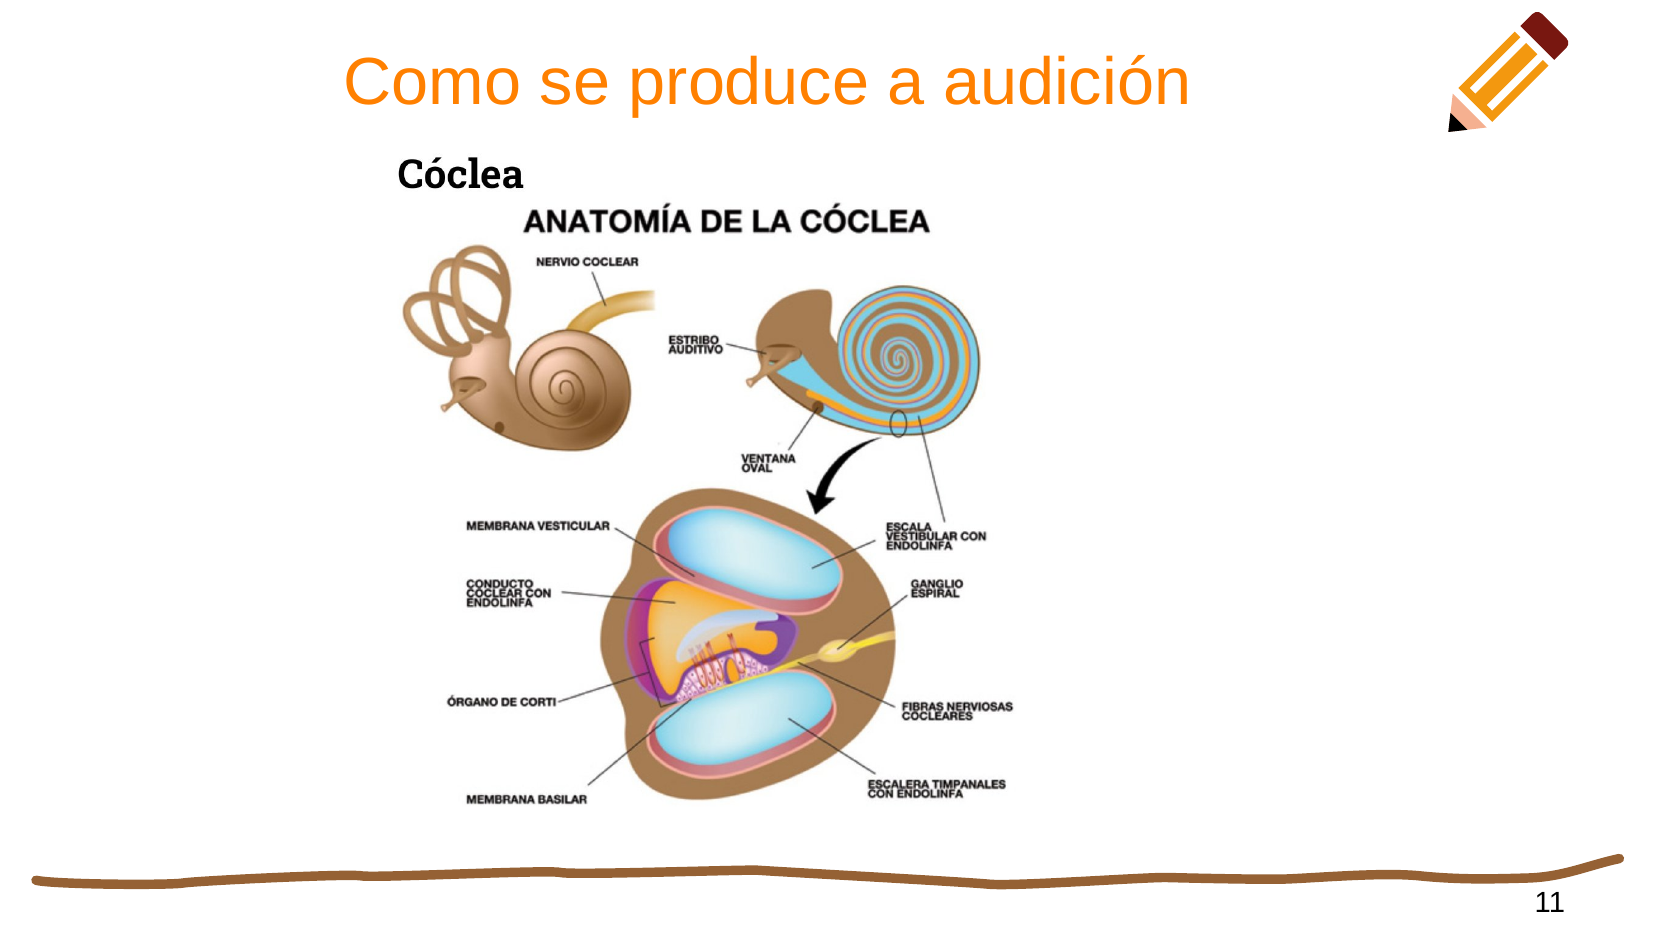

# Como se produce a audición
11